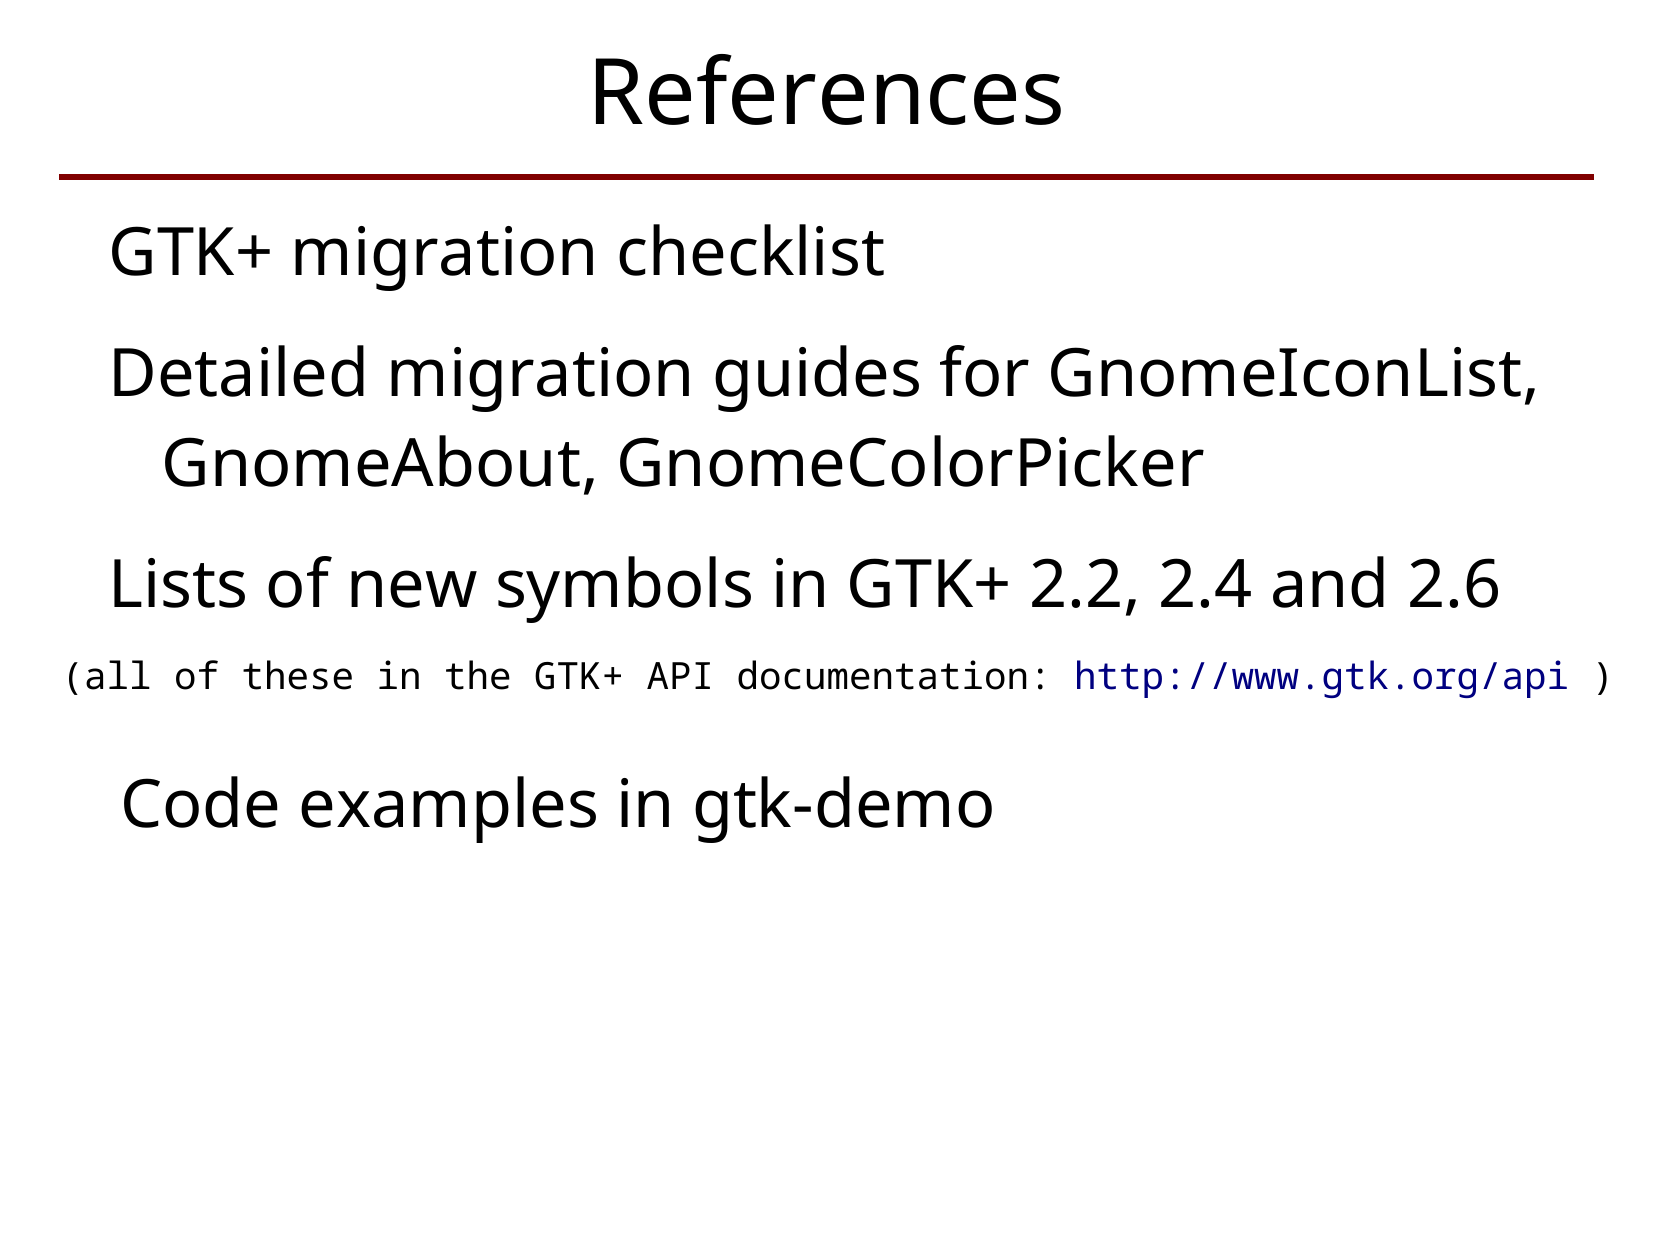

# References
GTK+ migration checklist
Detailed migration guides for GnomeIconList, GnomeAbout, GnomeColorPicker
Lists of new symbols in GTK+ 2.2, 2.4 and 2.6
(all of these in the GTK+ API documentation: http://www.gtk.org/api )
 Code examples in gtk-demo